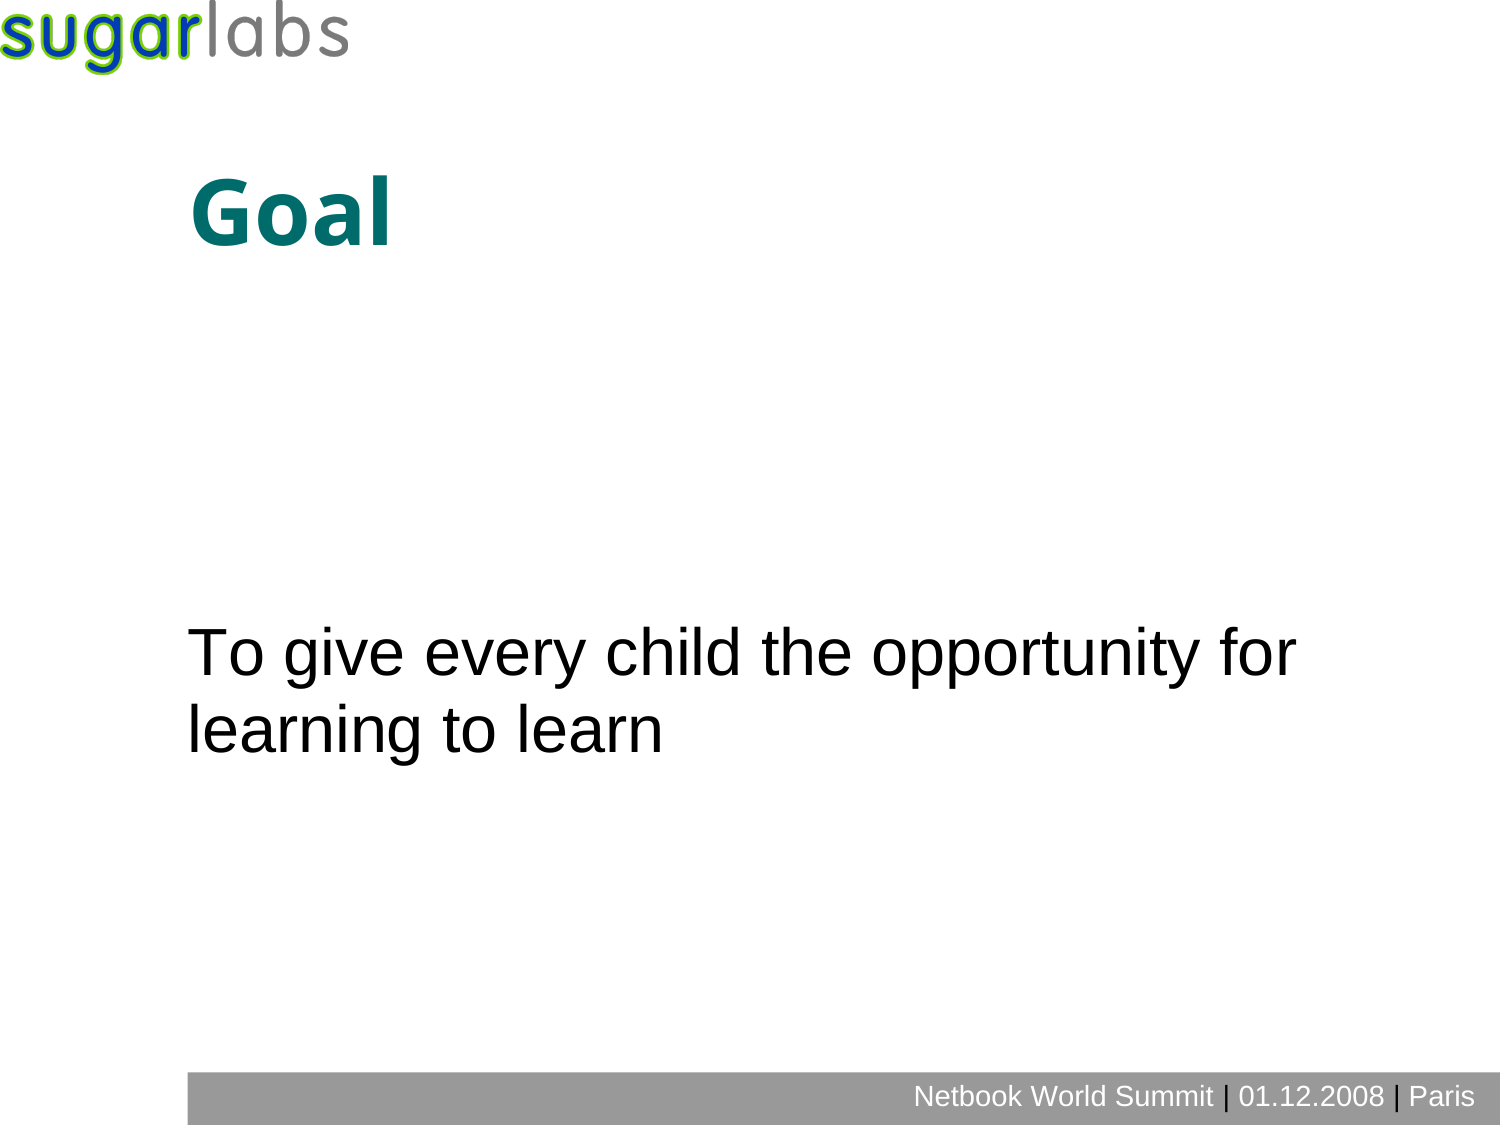

# Goal
To give every child the opportunity for learning to learn